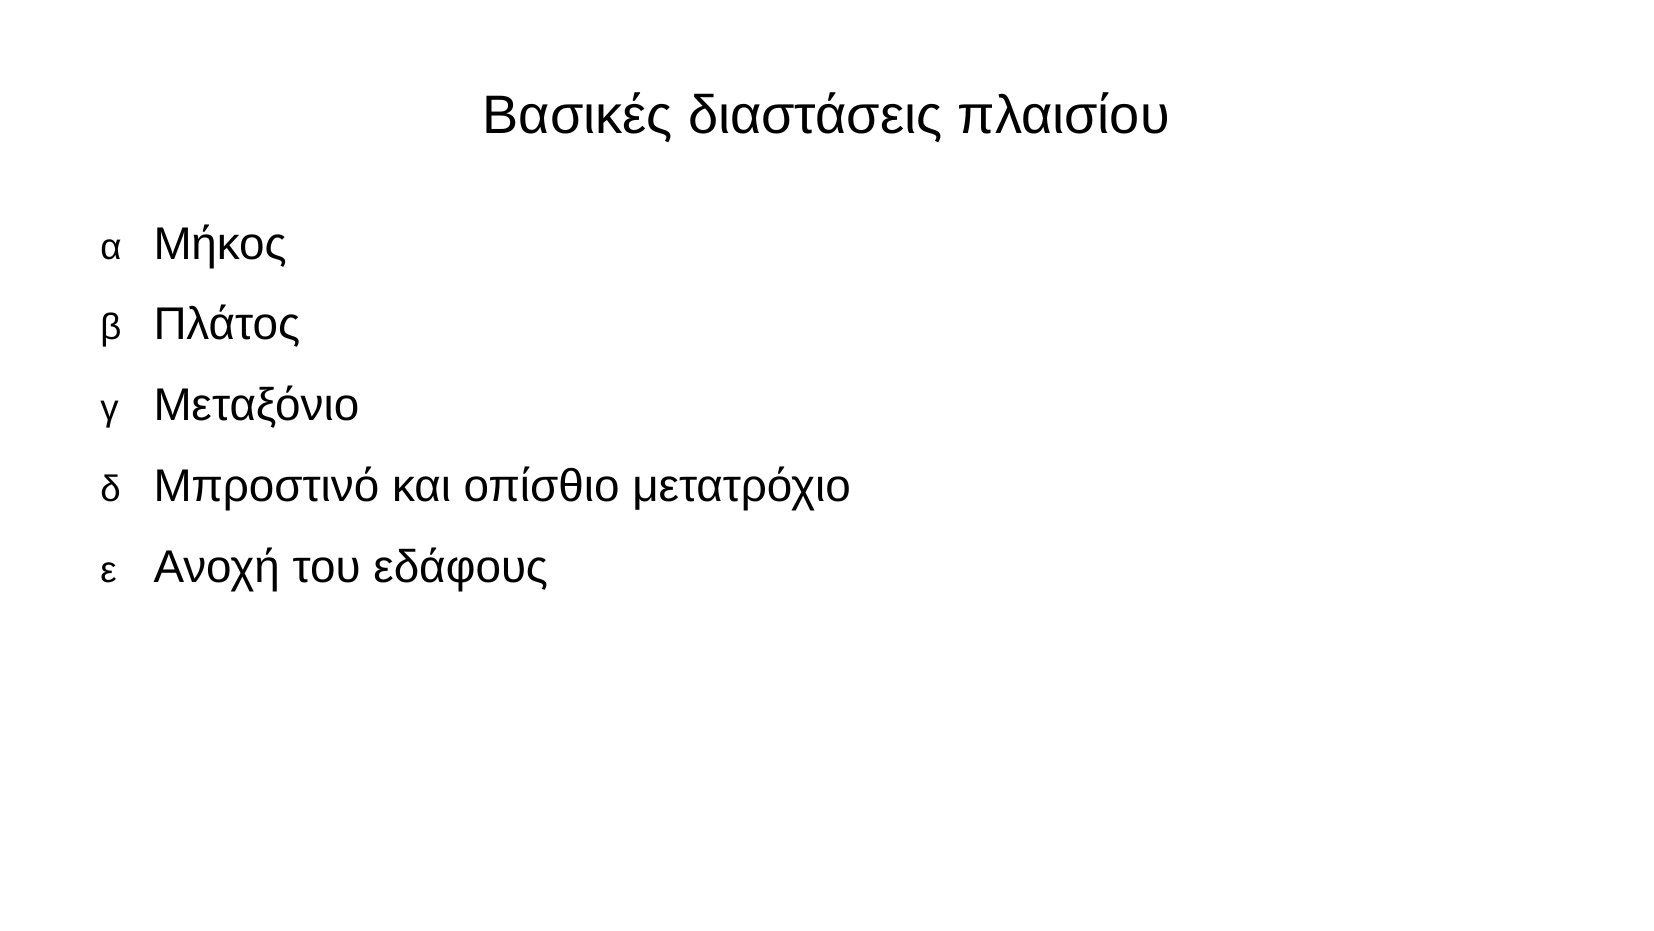

# Βασικές διαστάσεις πλαισίου
Μήκος
Πλάτος
Μεταξόνιο
Μπροστινό και οπίσθιο μετατρόχιο
Ανοχή του εδάφους